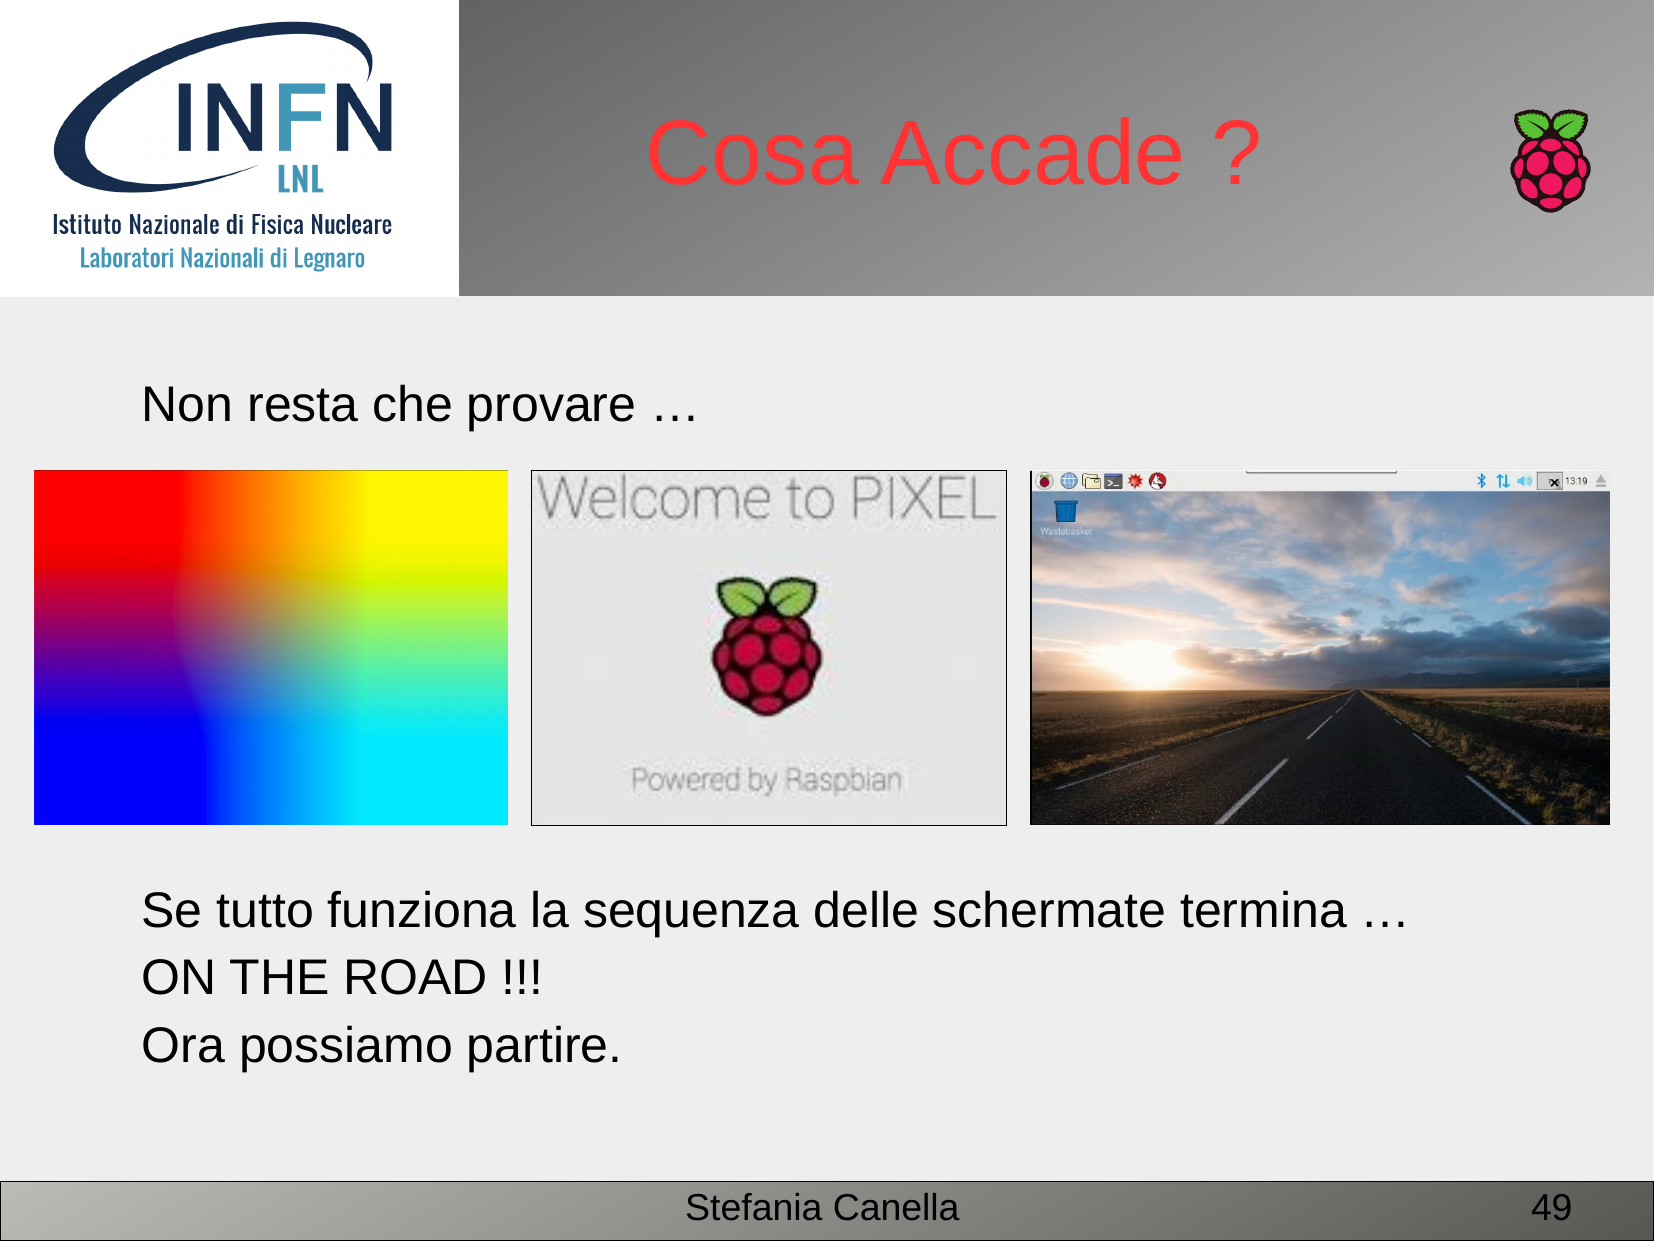

# Cosa Accade ?
Non resta che provare …
Se tutto funziona la sequenza delle schermate termina …
ON THE ROAD !!!
Ora possiamo partire.
Stefania Canella